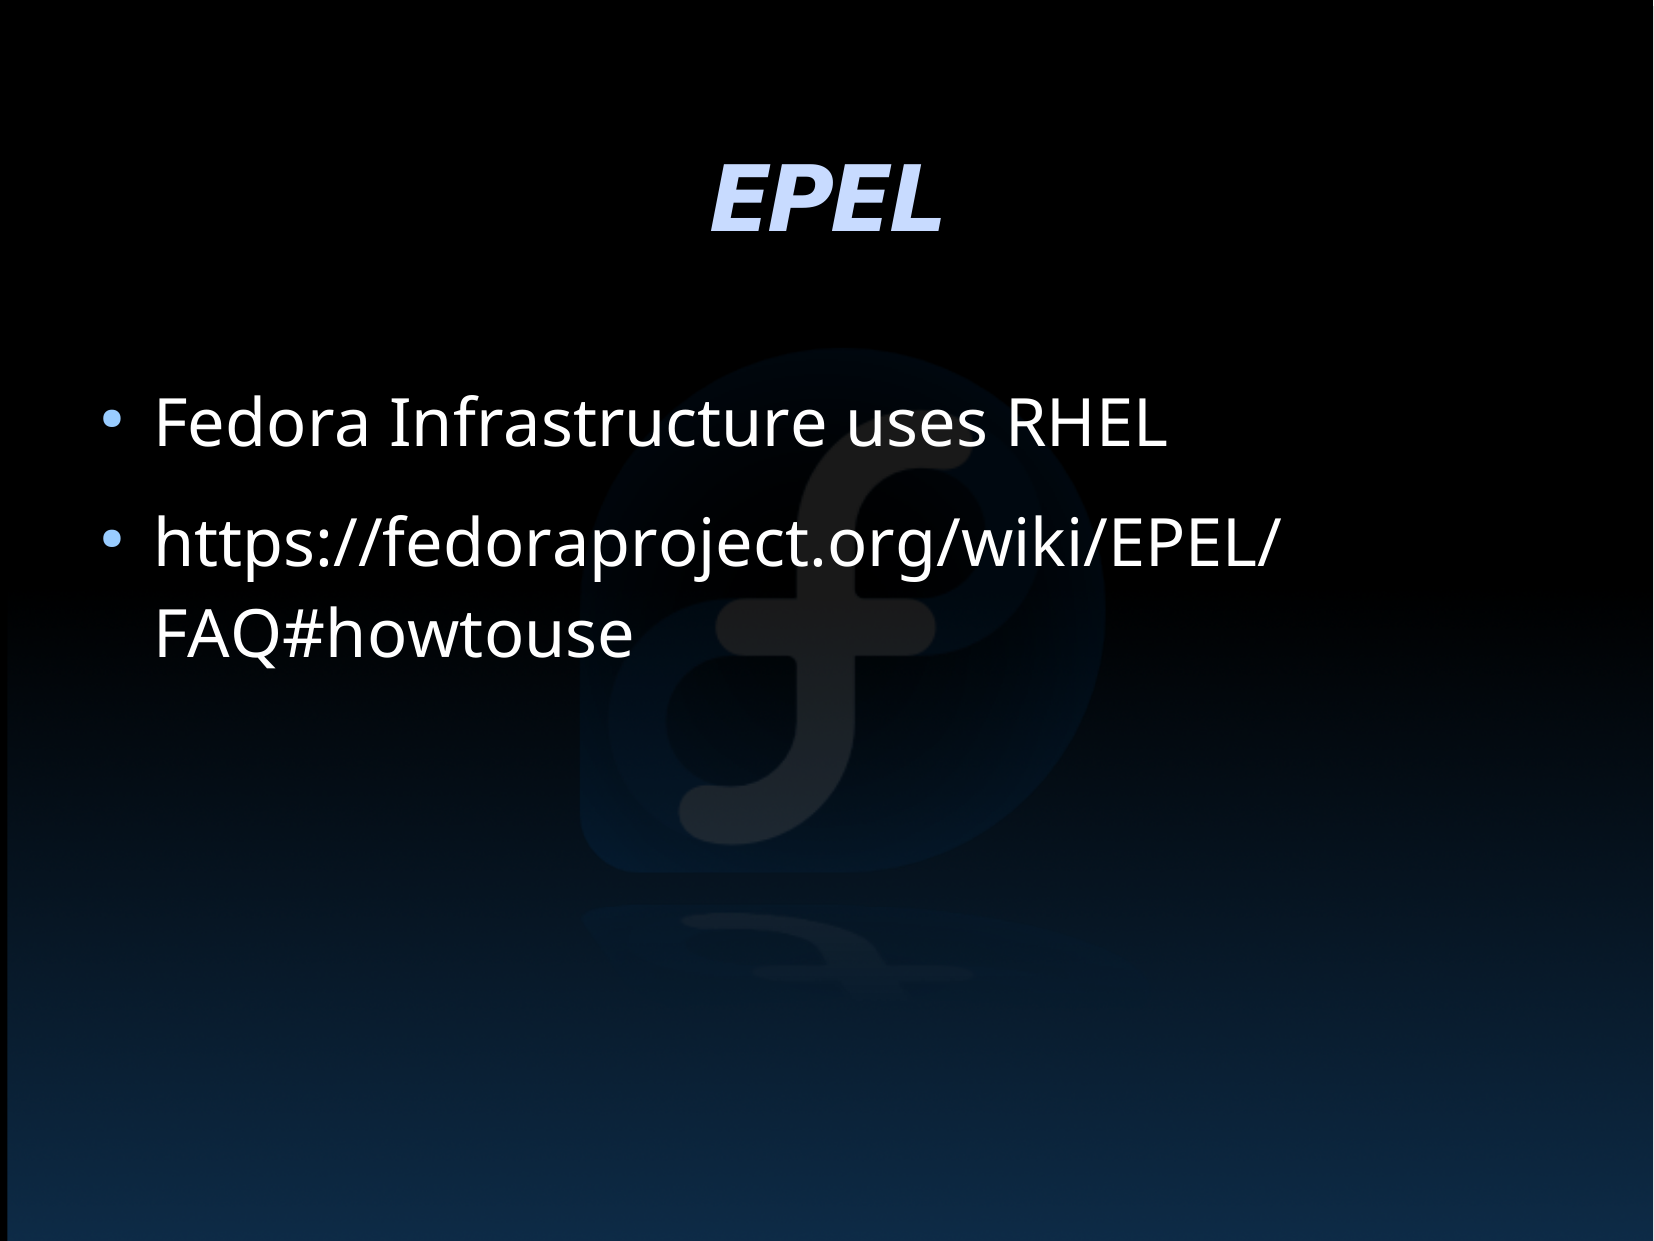

# EPEL
Fedora Infrastructure uses RHEL
https://fedoraproject.org/wiki/EPEL/FAQ#howtouse